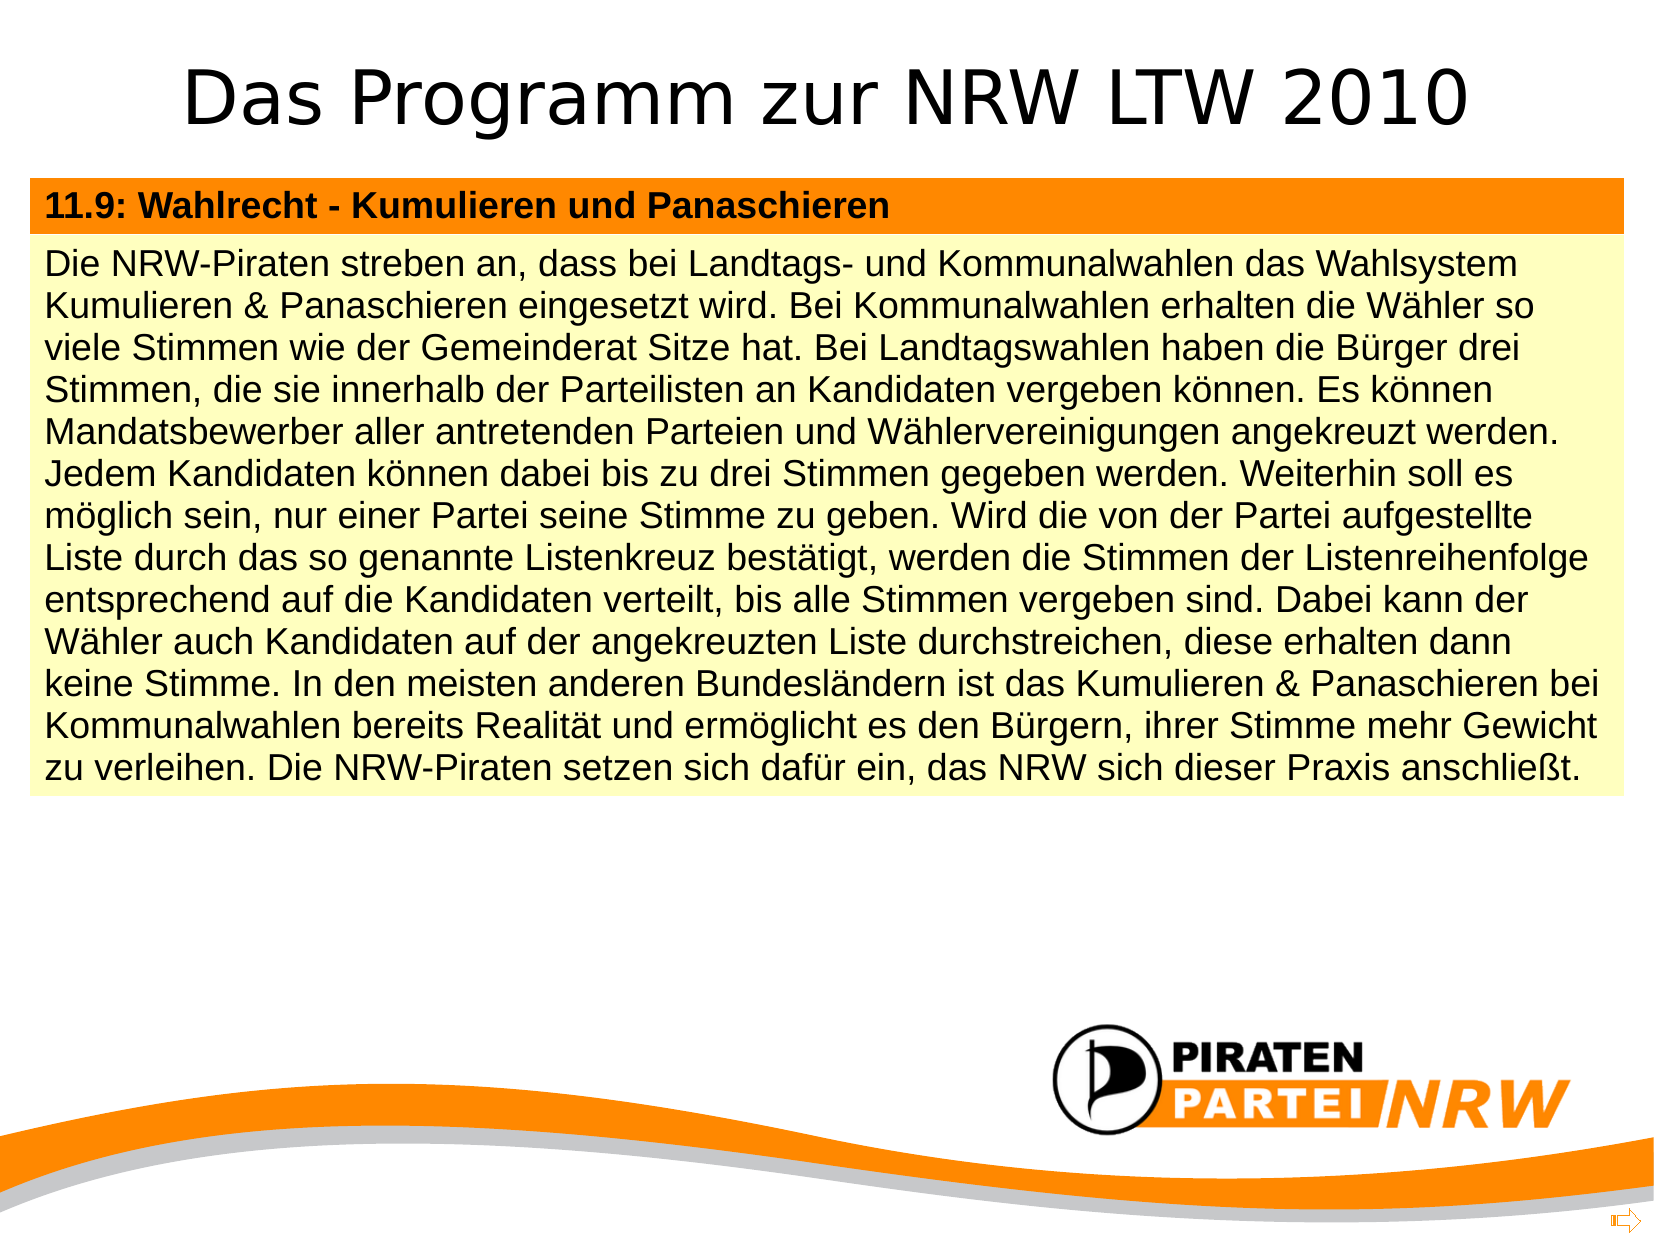

# Das Programm zur NRW LTW 2010
| 11.9: Wahlrecht - Kumulieren und Panaschieren |
| --- |
| Die NRW-Piraten streben an, dass bei Landtags- und Kommunalwahlen das Wahlsystem Kumulieren & Panaschieren eingesetzt wird. Bei Kommunalwahlen erhalten die Wähler so viele Stimmen wie der Gemeinderat Sitze hat. Bei Landtagswahlen haben die Bürger drei Stimmen, die sie innerhalb der Parteilisten an Kandidaten vergeben können. Es können Mandatsbewerber aller antretenden Parteien und Wählervereinigungen angekreuzt werden. Jedem Kandidaten können dabei bis zu drei Stimmen gegeben werden. Weiterhin soll es möglich sein, nur einer Partei seine Stimme zu geben. Wird die von der Partei aufgestellte Liste durch das so genannte Listenkreuz bestätigt, werden die Stimmen der Listenreihenfolge entsprechend auf die Kandidaten verteilt, bis alle Stimmen vergeben sind. Dabei kann der Wähler auch Kandidaten auf der angekreuzten Liste durchstreichen, diese erhalten dann keine Stimme. In den meisten anderen Bundesländern ist das Kumulieren & Panaschieren bei Kommunalwahlen bereits Realität und ermöglicht es den Bürgern, ihrer Stimme mehr Gewicht zu verleihen. Die NRW-Piraten setzen sich dafür ein, das NRW sich dieser Praxis anschließt. |